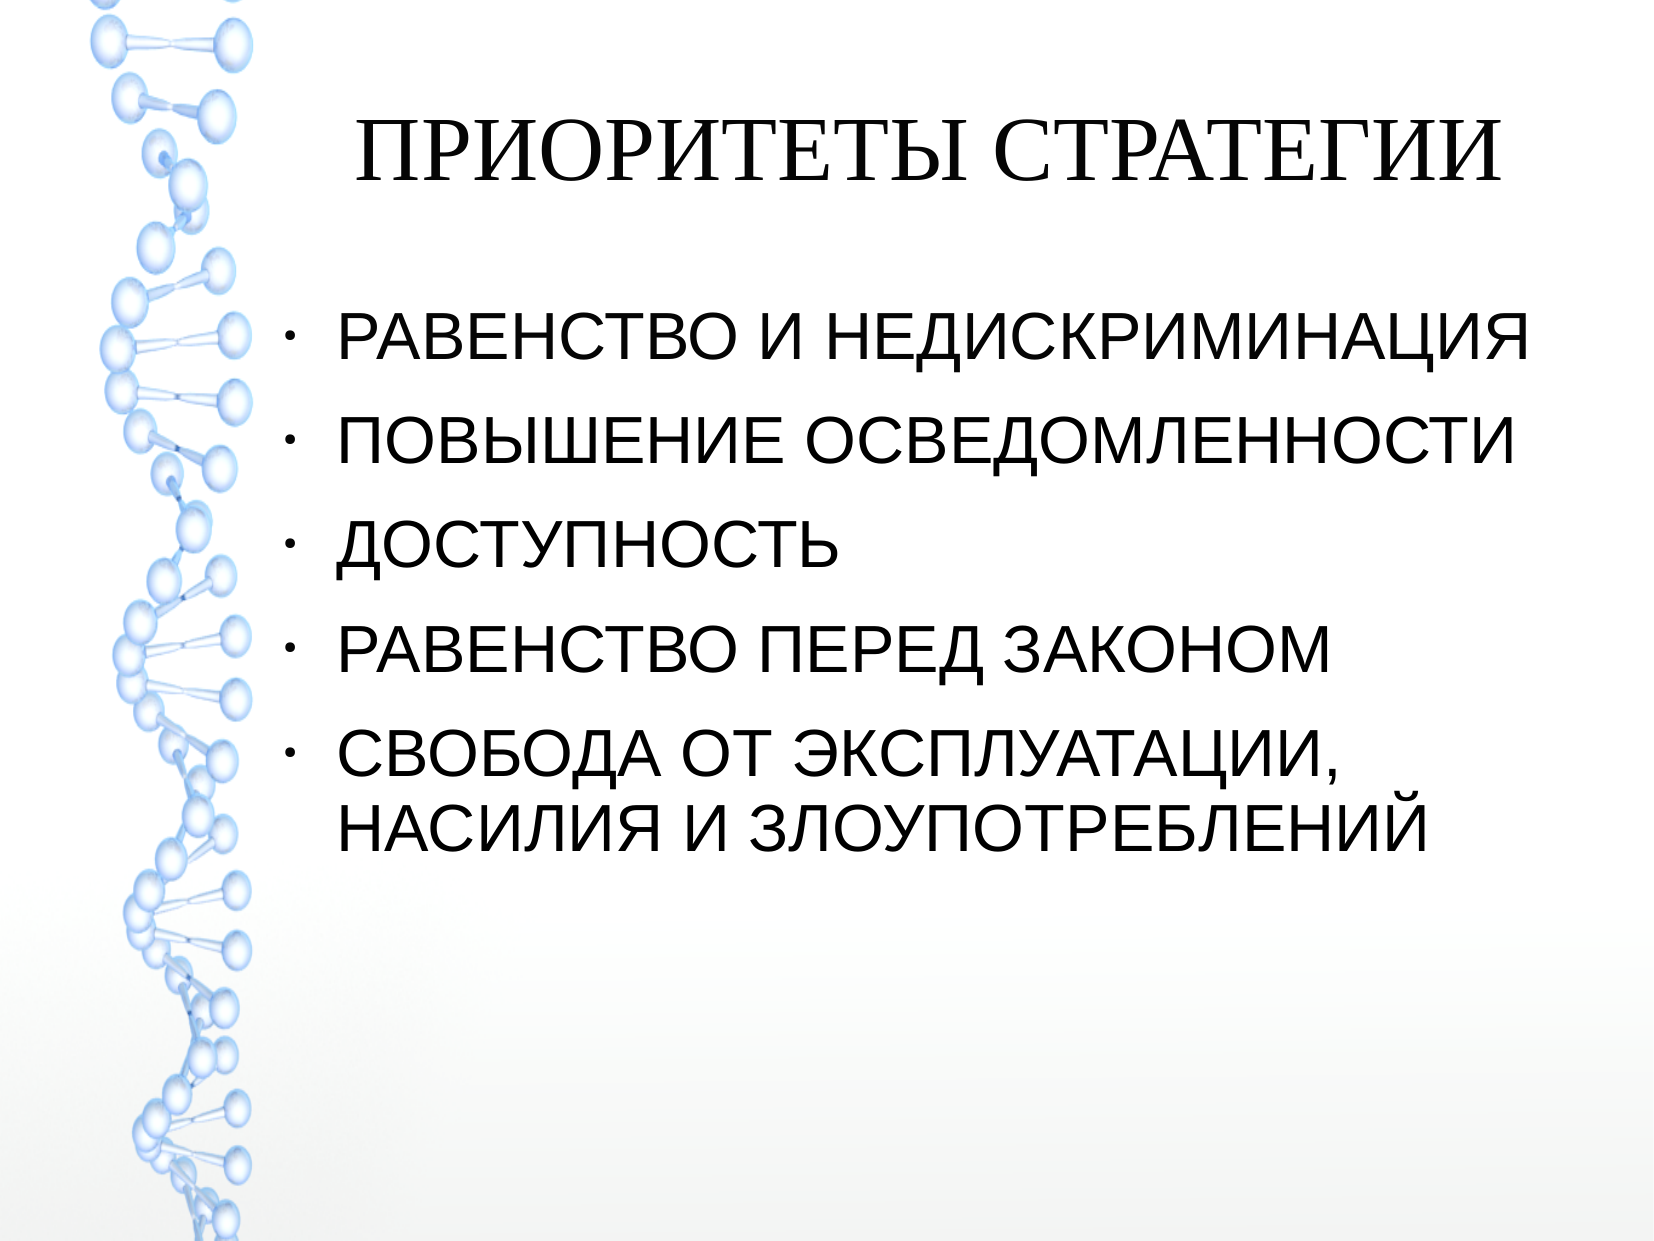

# ПРИОРИТЕТЫ СТРАТЕГИИ
РАВЕНСТВО И НЕДИСКРИМИНАЦИЯ
ПОВЫШЕНИЕ ОСВЕДОМЛЕННОСТИ
ДОСТУПНОСТЬ
РАВЕНСТВО ПЕРЕД ЗАКОНОМ
СВОБОДА ОТ ЭКСПЛУАТАЦИИ, НАСИЛИЯ И ЗЛОУПОТРЕБЛЕНИЙ